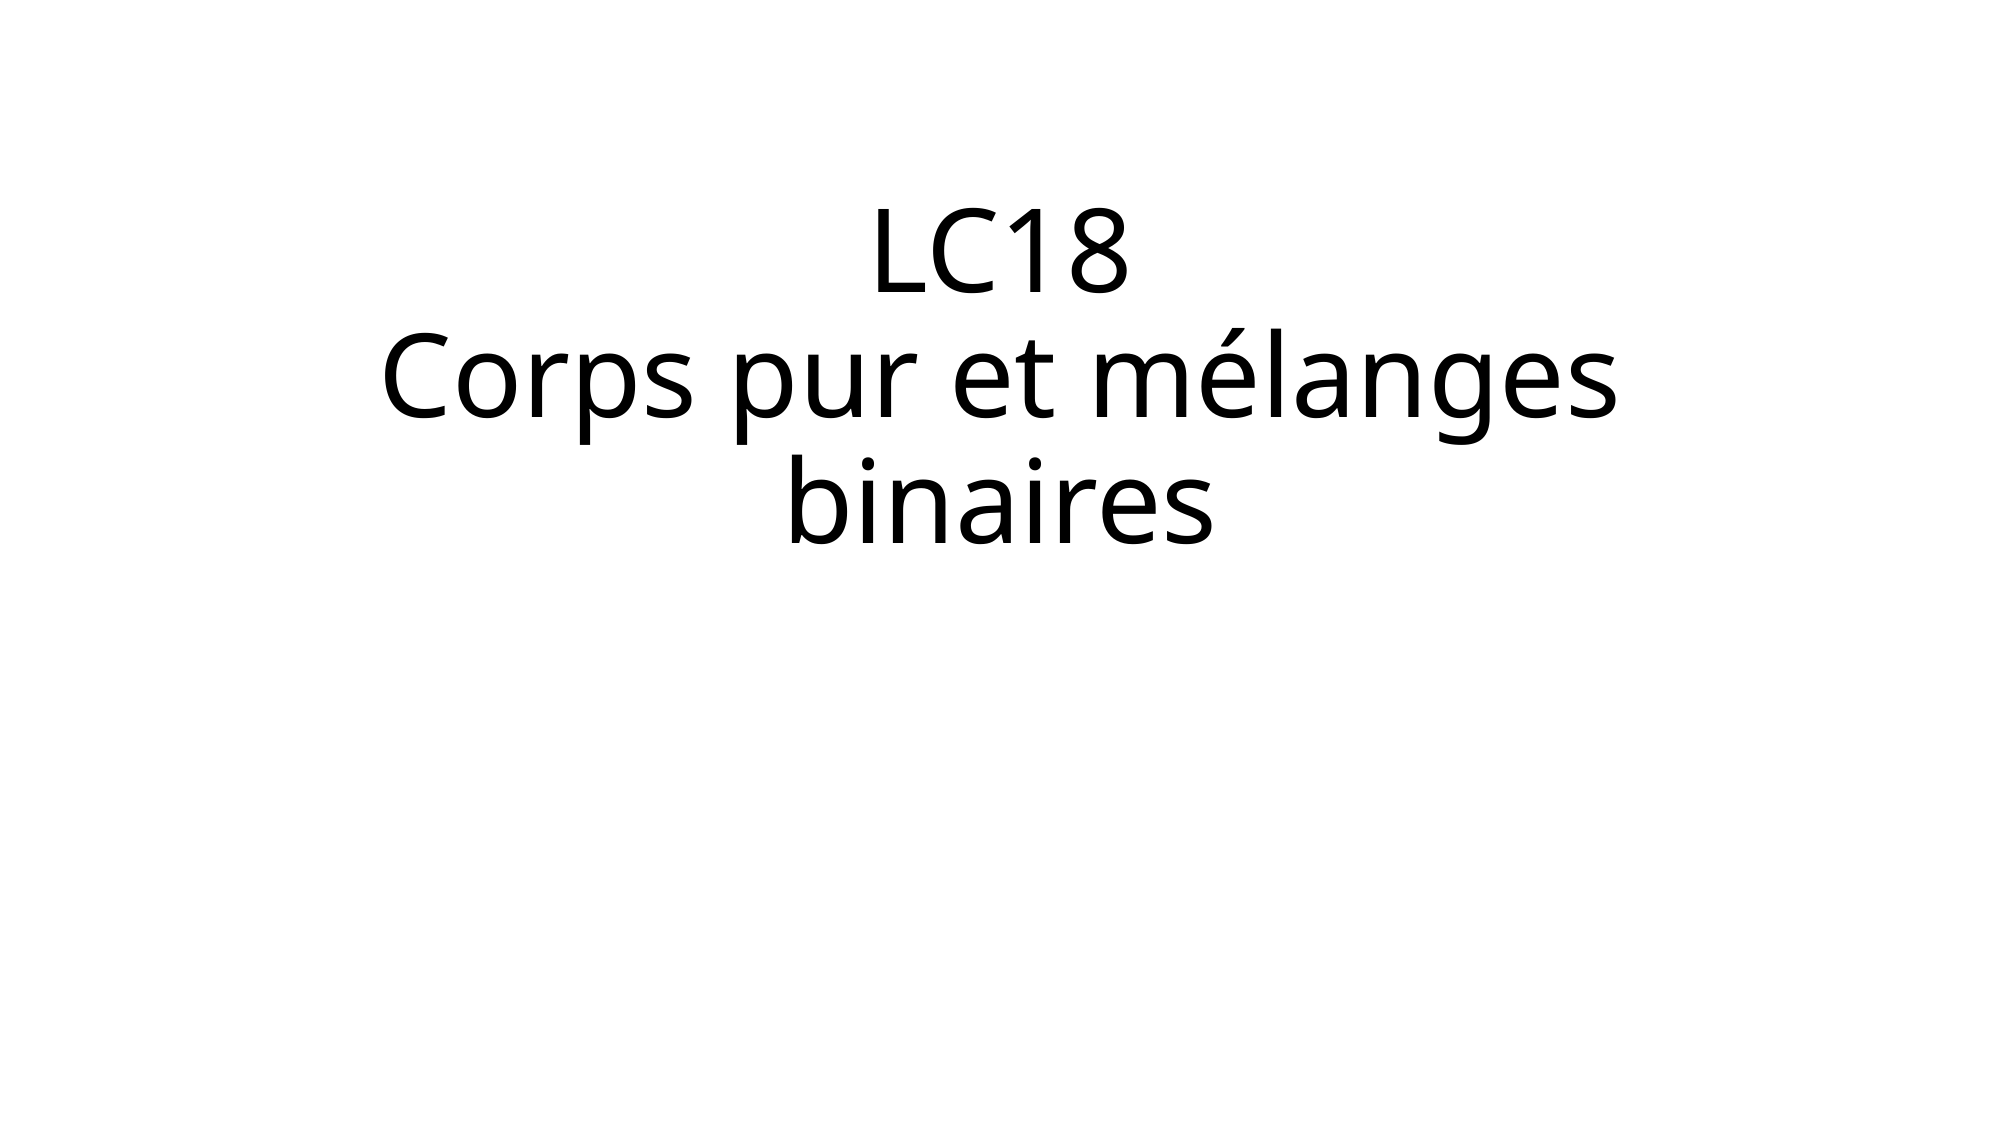

# LC18 Corps pur et mélanges binaires